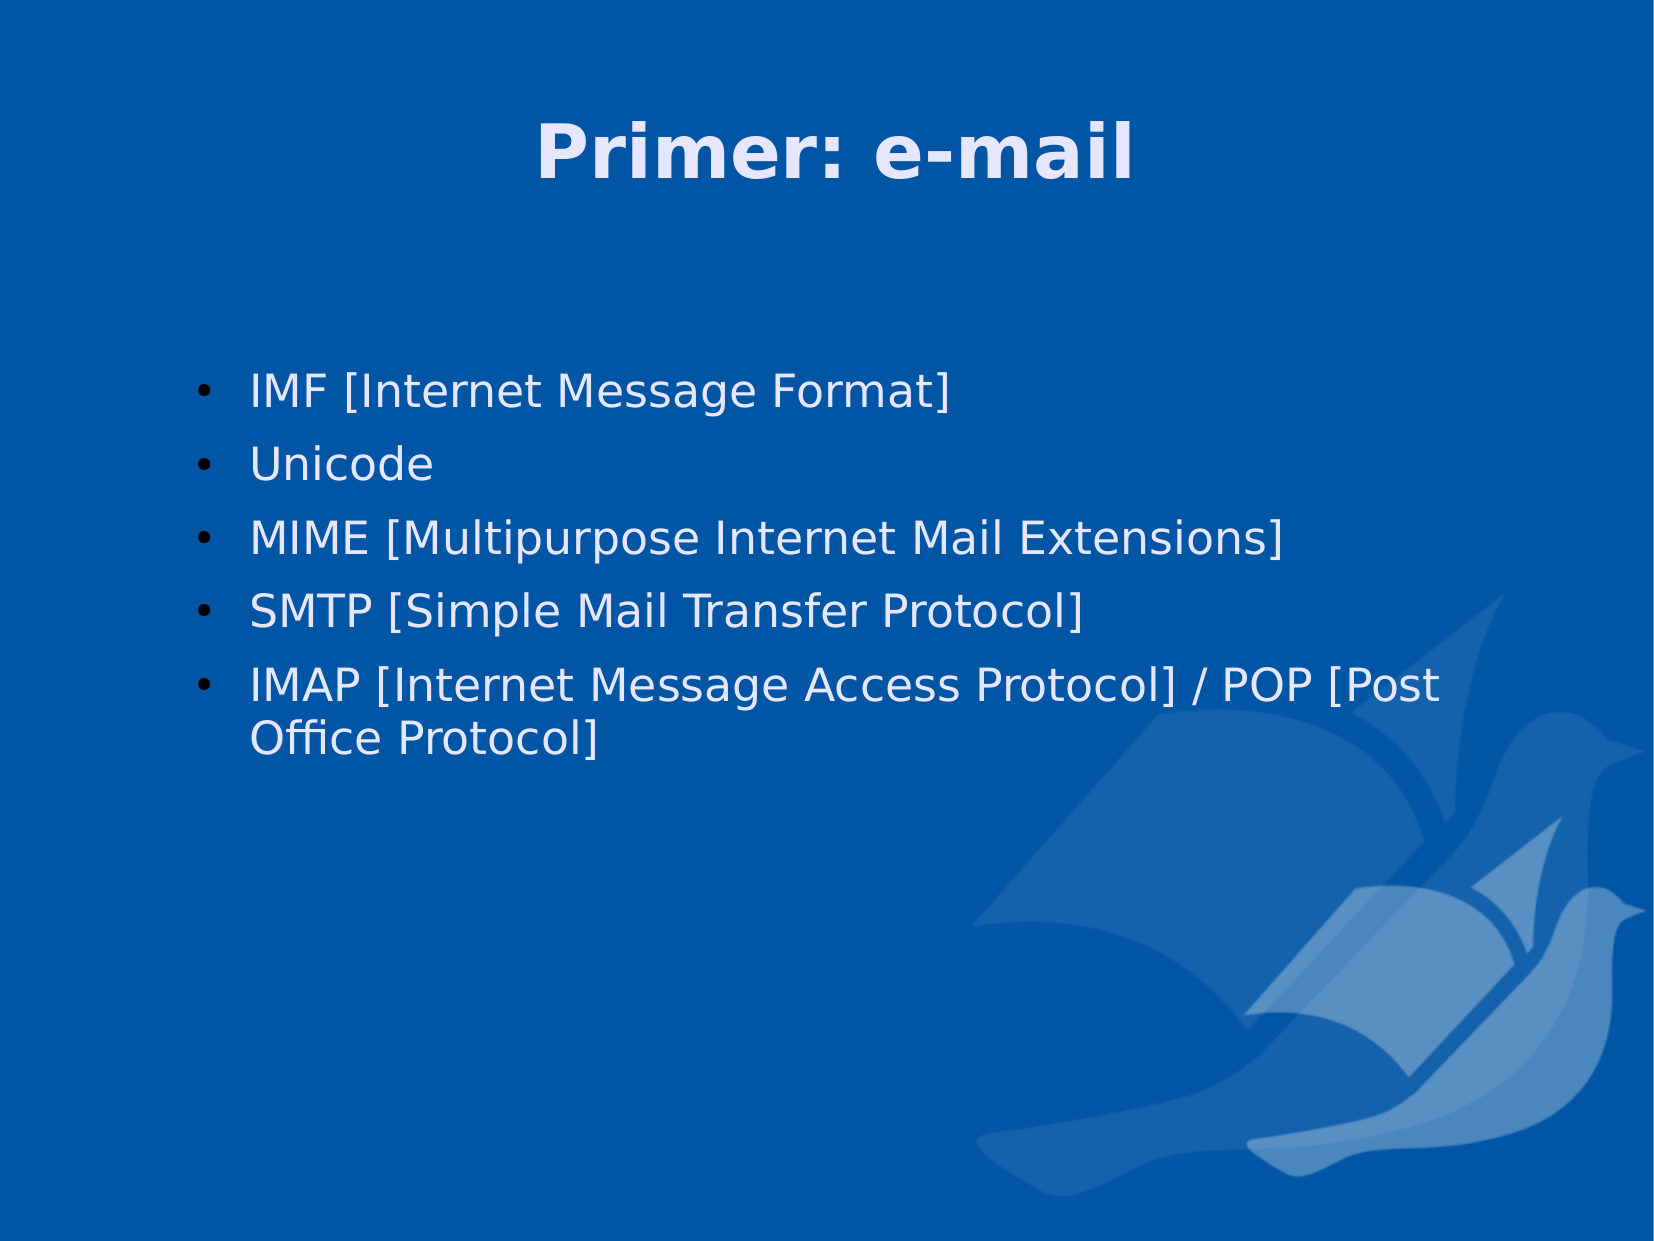

# Primer: e-mail
IMF [Internet Message Format]
Unicode
MIME [Multipurpose Internet Mail Extensions]
SMTP [Simple Mail Transfer Protocol]
IMAP [Internet Message Access Protocol] / POP [Post Office Protocol]